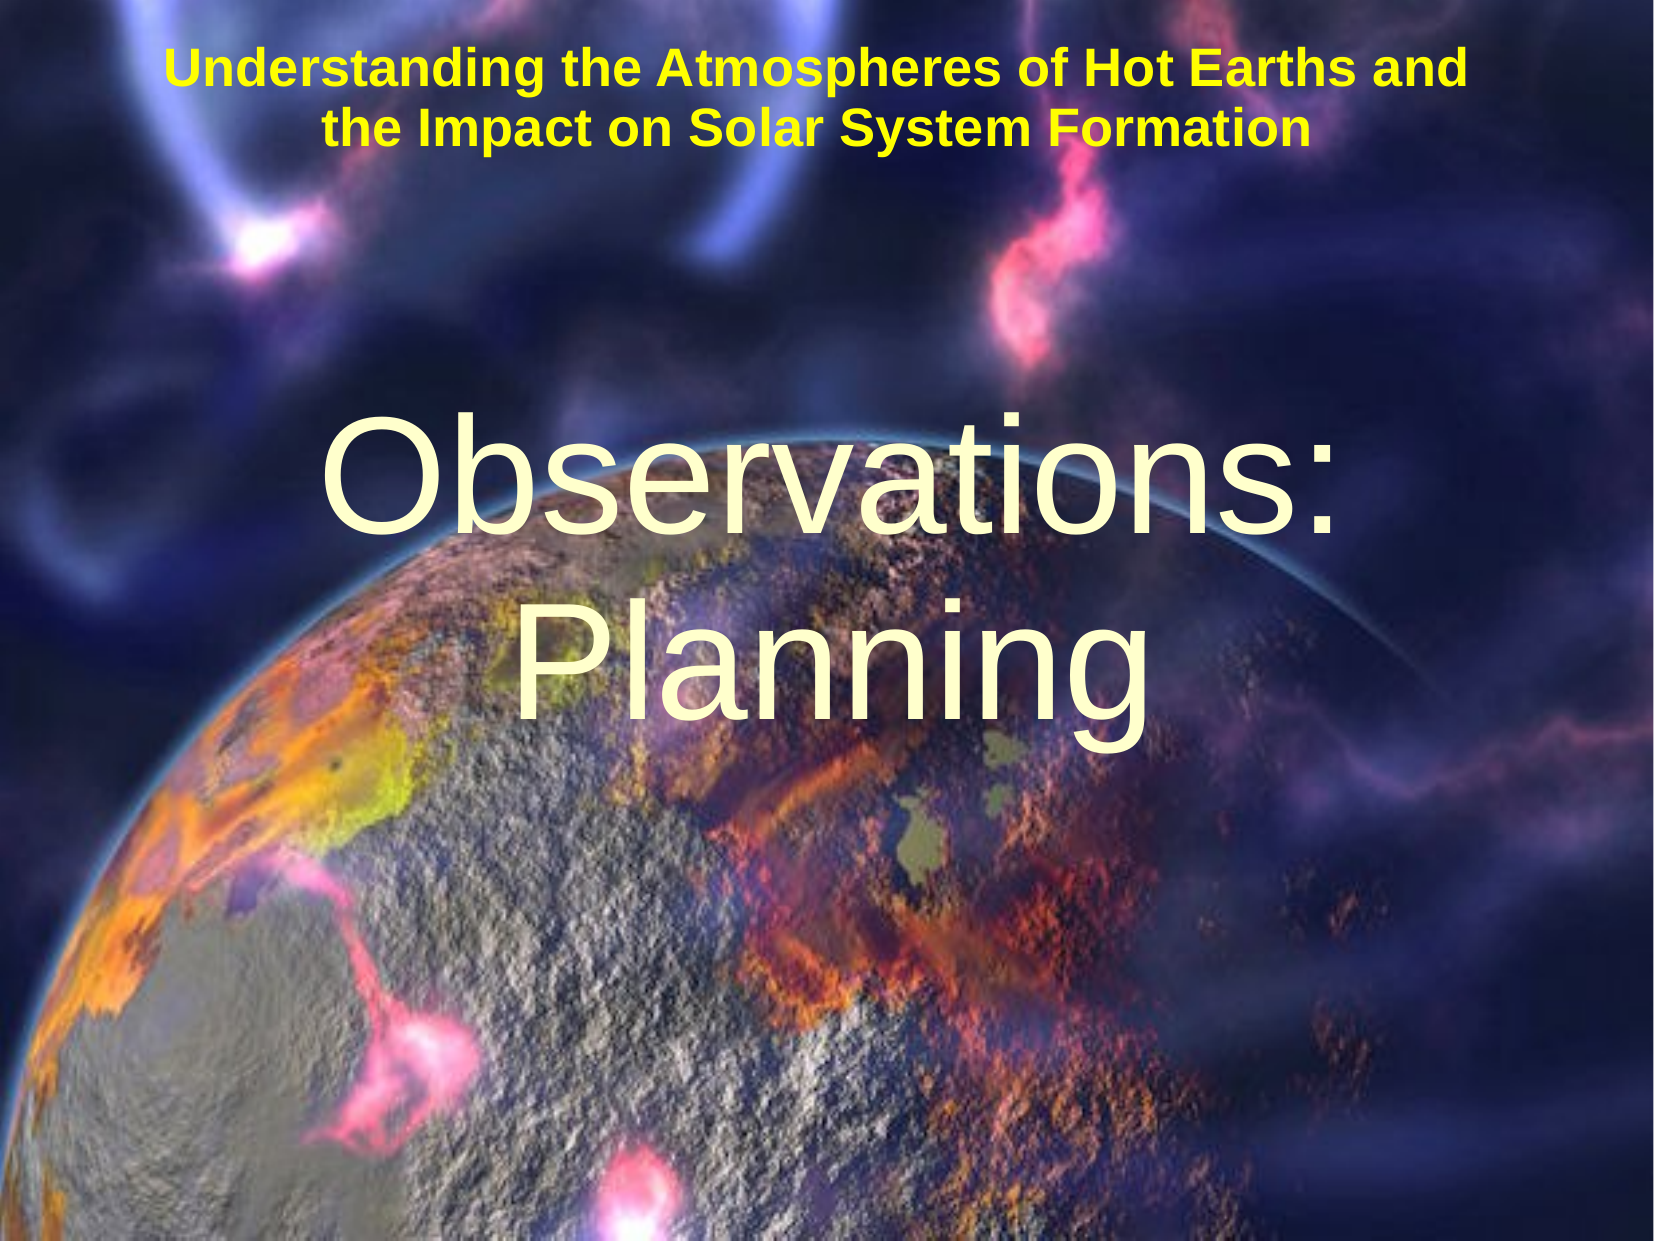

Understanding the Atmospheres of Hot Earths and the Impact on Solar System Formation
Observations:
Planning